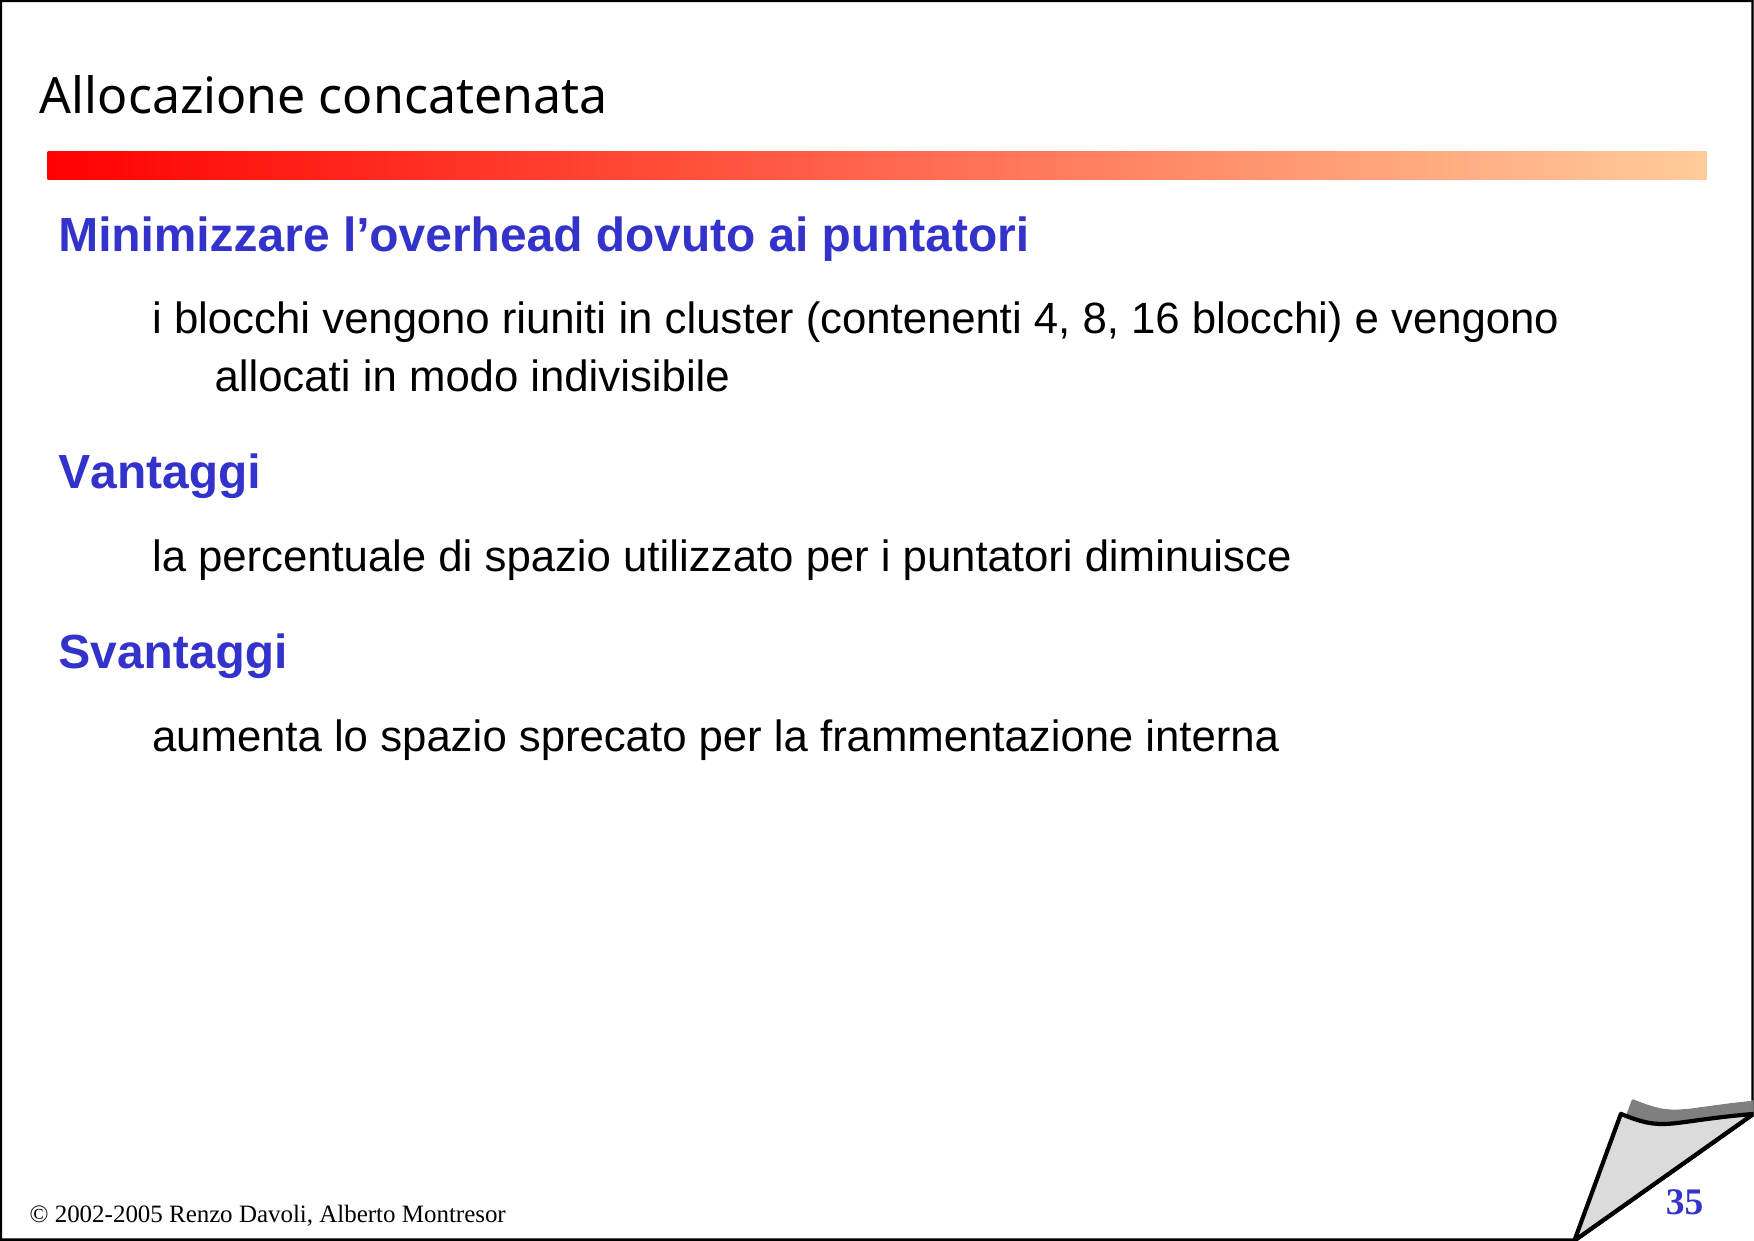

# Allocazione concatenata
Minimizzare l’overhead dovuto ai puntatori
i blocchi vengono riuniti in cluster (contenenti 4, 8, 16 blocchi) e vengono allocati in modo indivisibile
Vantaggi
la percentuale di spazio utilizzato per i puntatori diminuisce
Svantaggi
aumenta lo spazio sprecato per la frammentazione interna